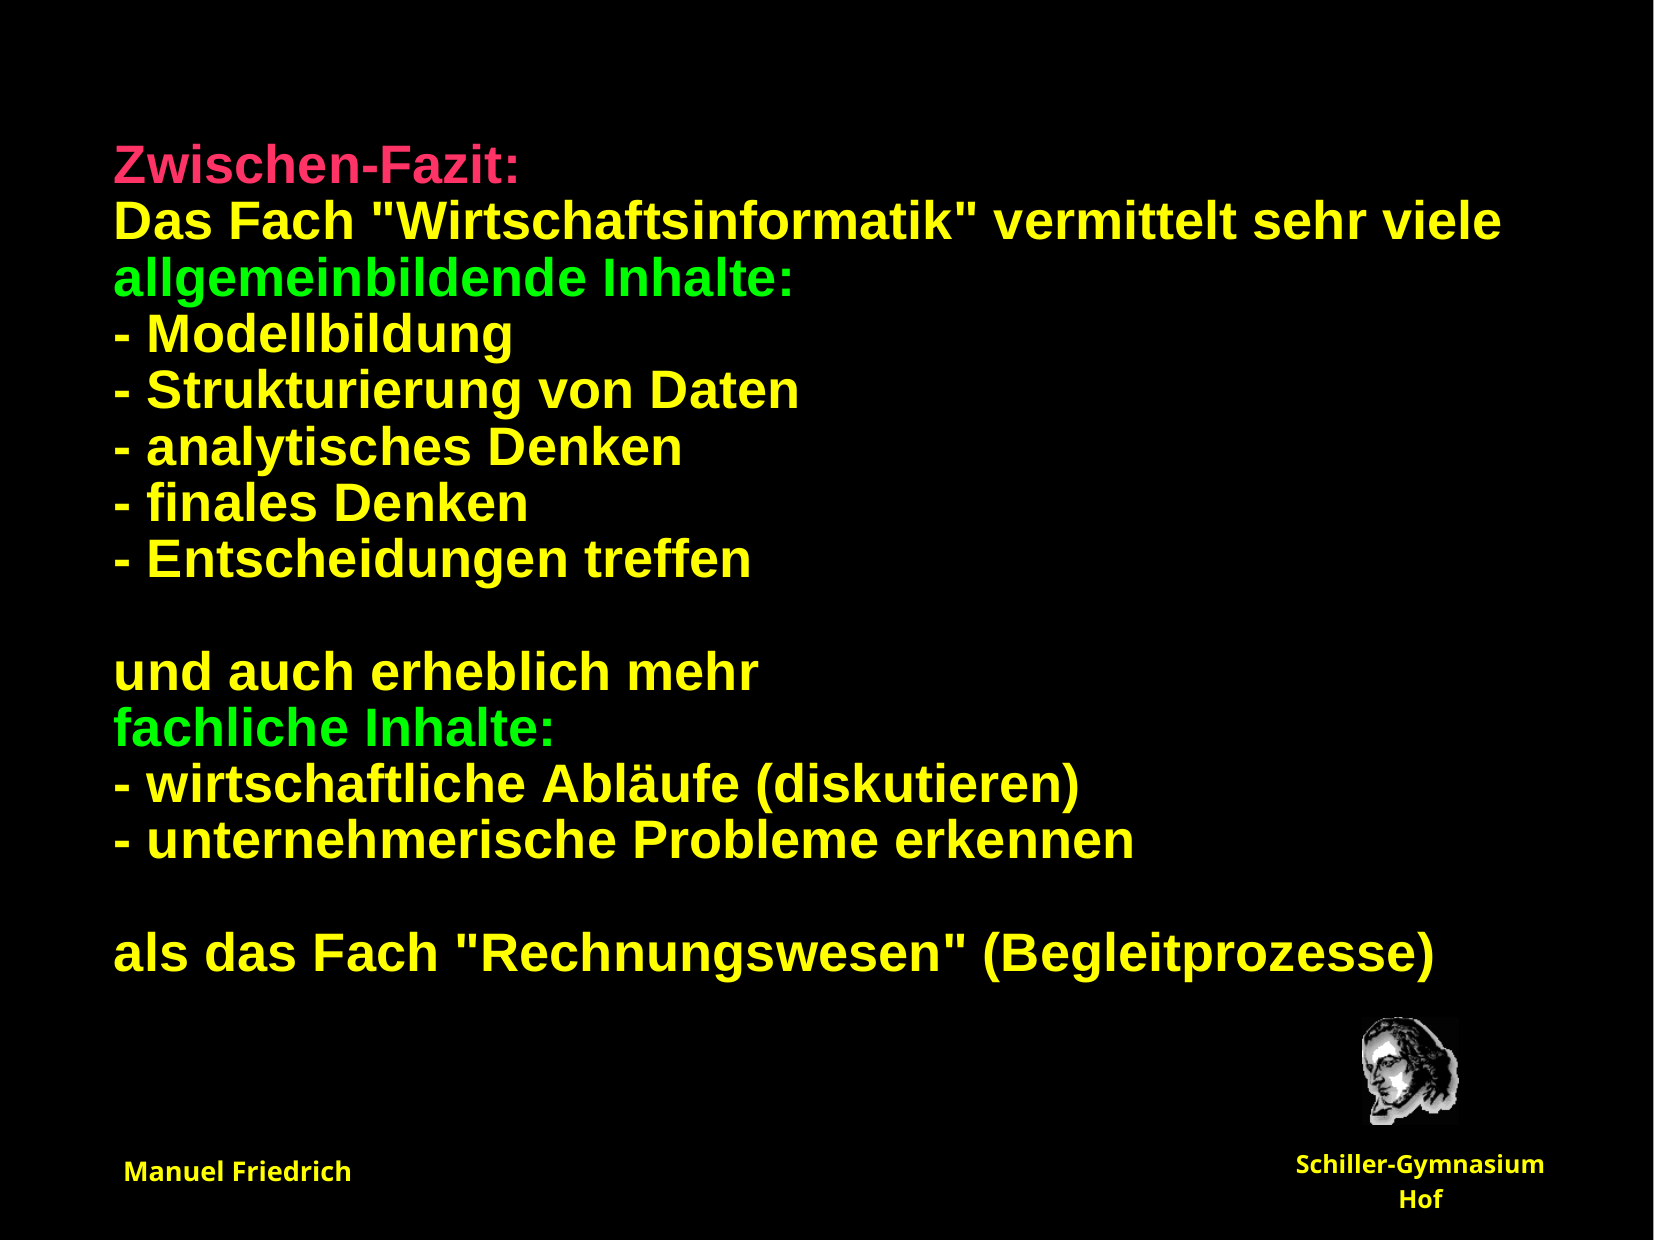

Zwischen-Fazit:
Das Fach "Wirtschaftsinformatik" vermittelt sehr viele
allgemeinbildende Inhalte:
- Modellbildung
- Strukturierung von Daten
- analytisches Denken
- finales Denken
- Entscheidungen treffen
und auch erheblich mehr
fachliche Inhalte:
- wirtschaftliche Abläufe (diskutieren)
- unternehmerische Probleme erkennen
als das Fach "Rechnungswesen" (Begleitprozesse)
Schiller-Gymnasium
Hof
Manuel Friedrich